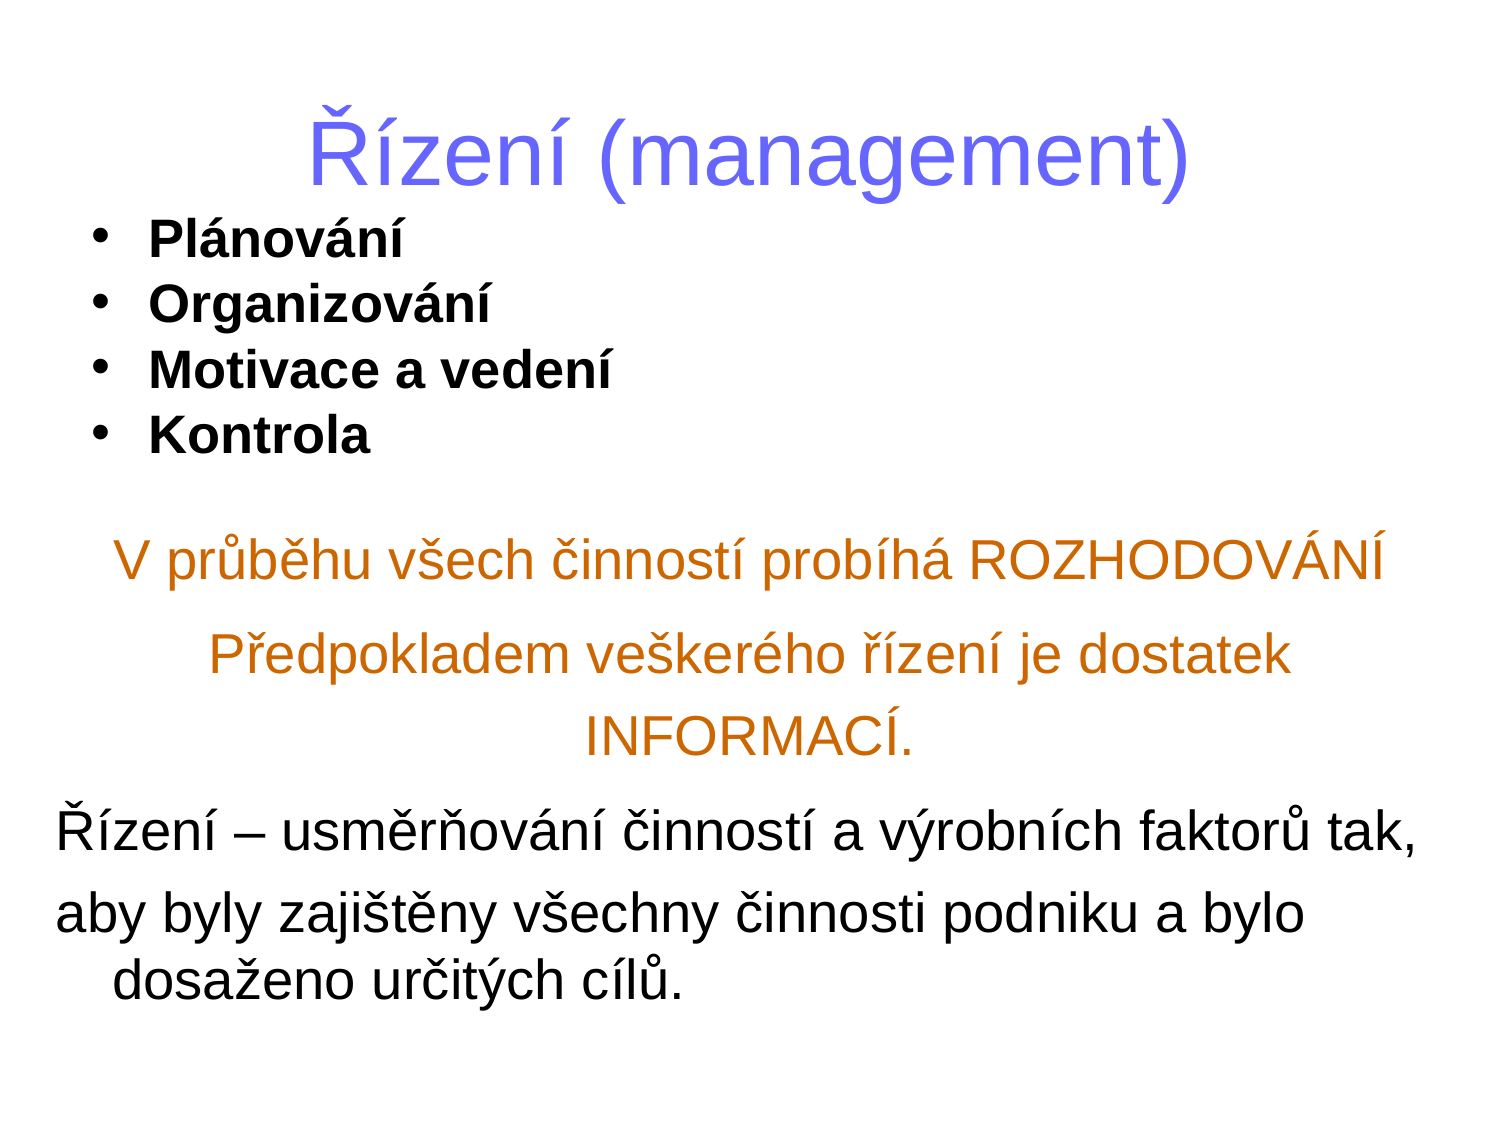

# Řízení (management)
Plánování
Organizování
Motivace a vedení
Kontrola
V průběhu všech činností probíhá ROZHODOVÁNÍ
Předpokladem veškerého řízení je dostatek
INFORMACÍ.
Řízení – usměrňování činností a výrobních faktorů tak,
aby byly zajištěny všechny činnosti podniku a bylo dosaženo určitých cílů.